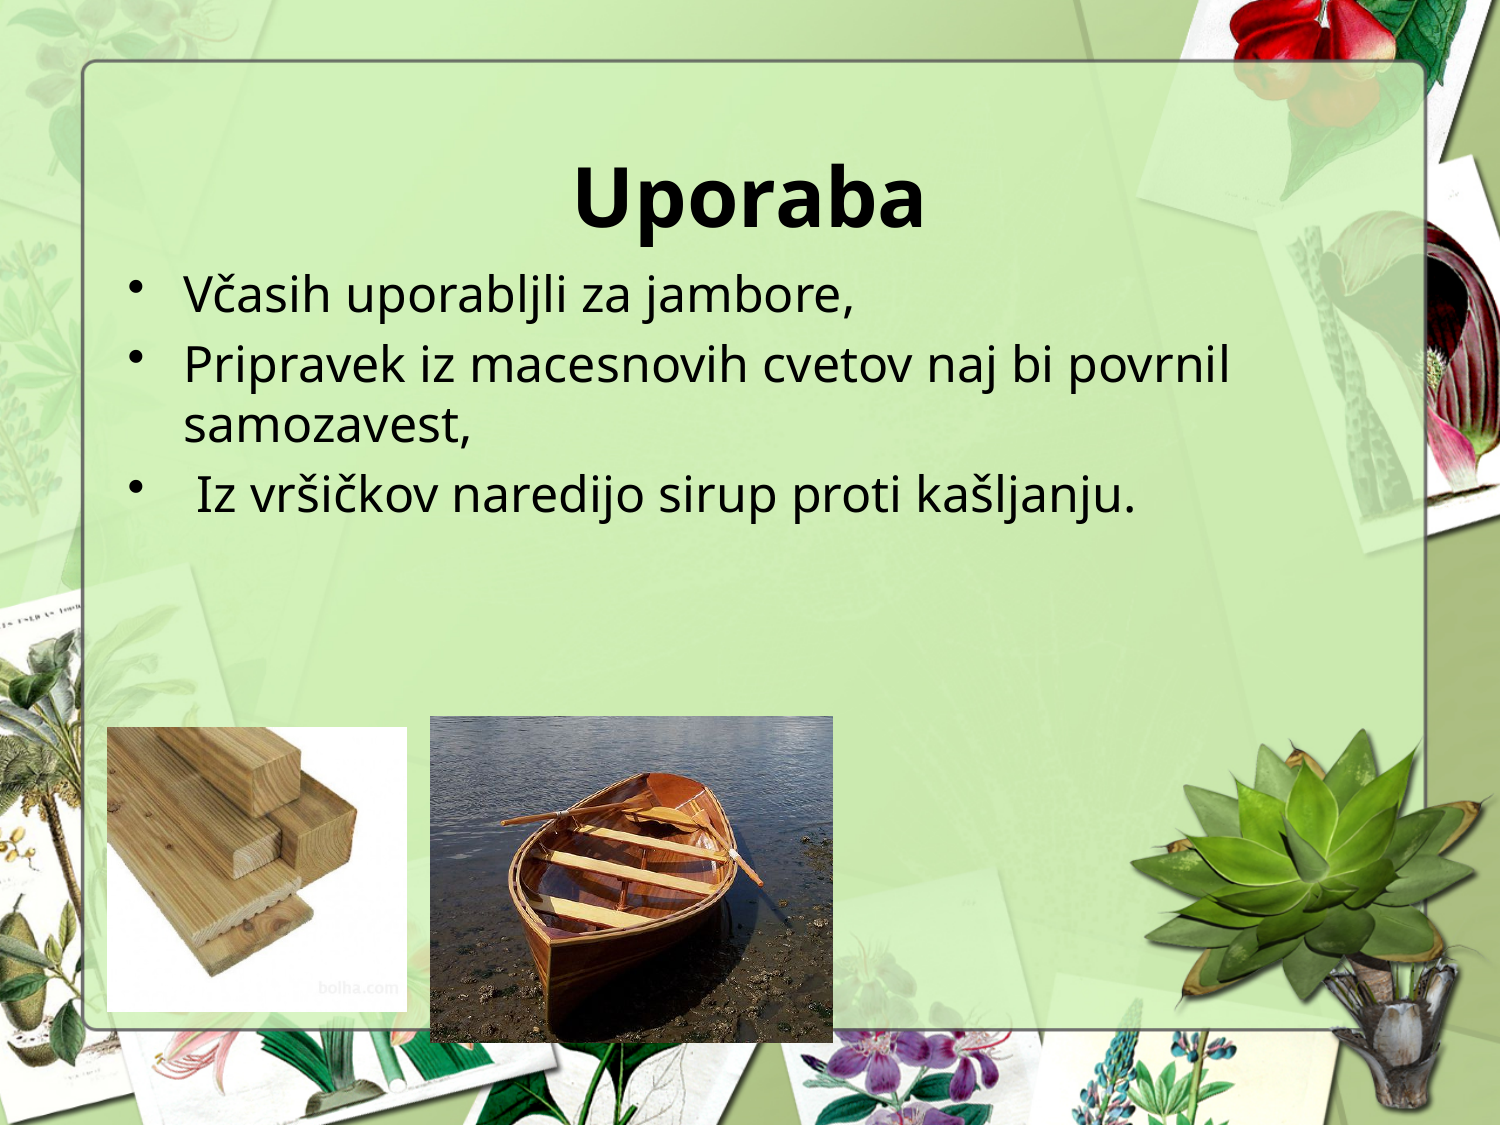

# Uporaba
Včasih uporabljli za jambore,
Pripravek iz macesnovih cvetov naj bi povrnil samozavest,
 Iz vršičkov naredijo sirup proti kašljanju.